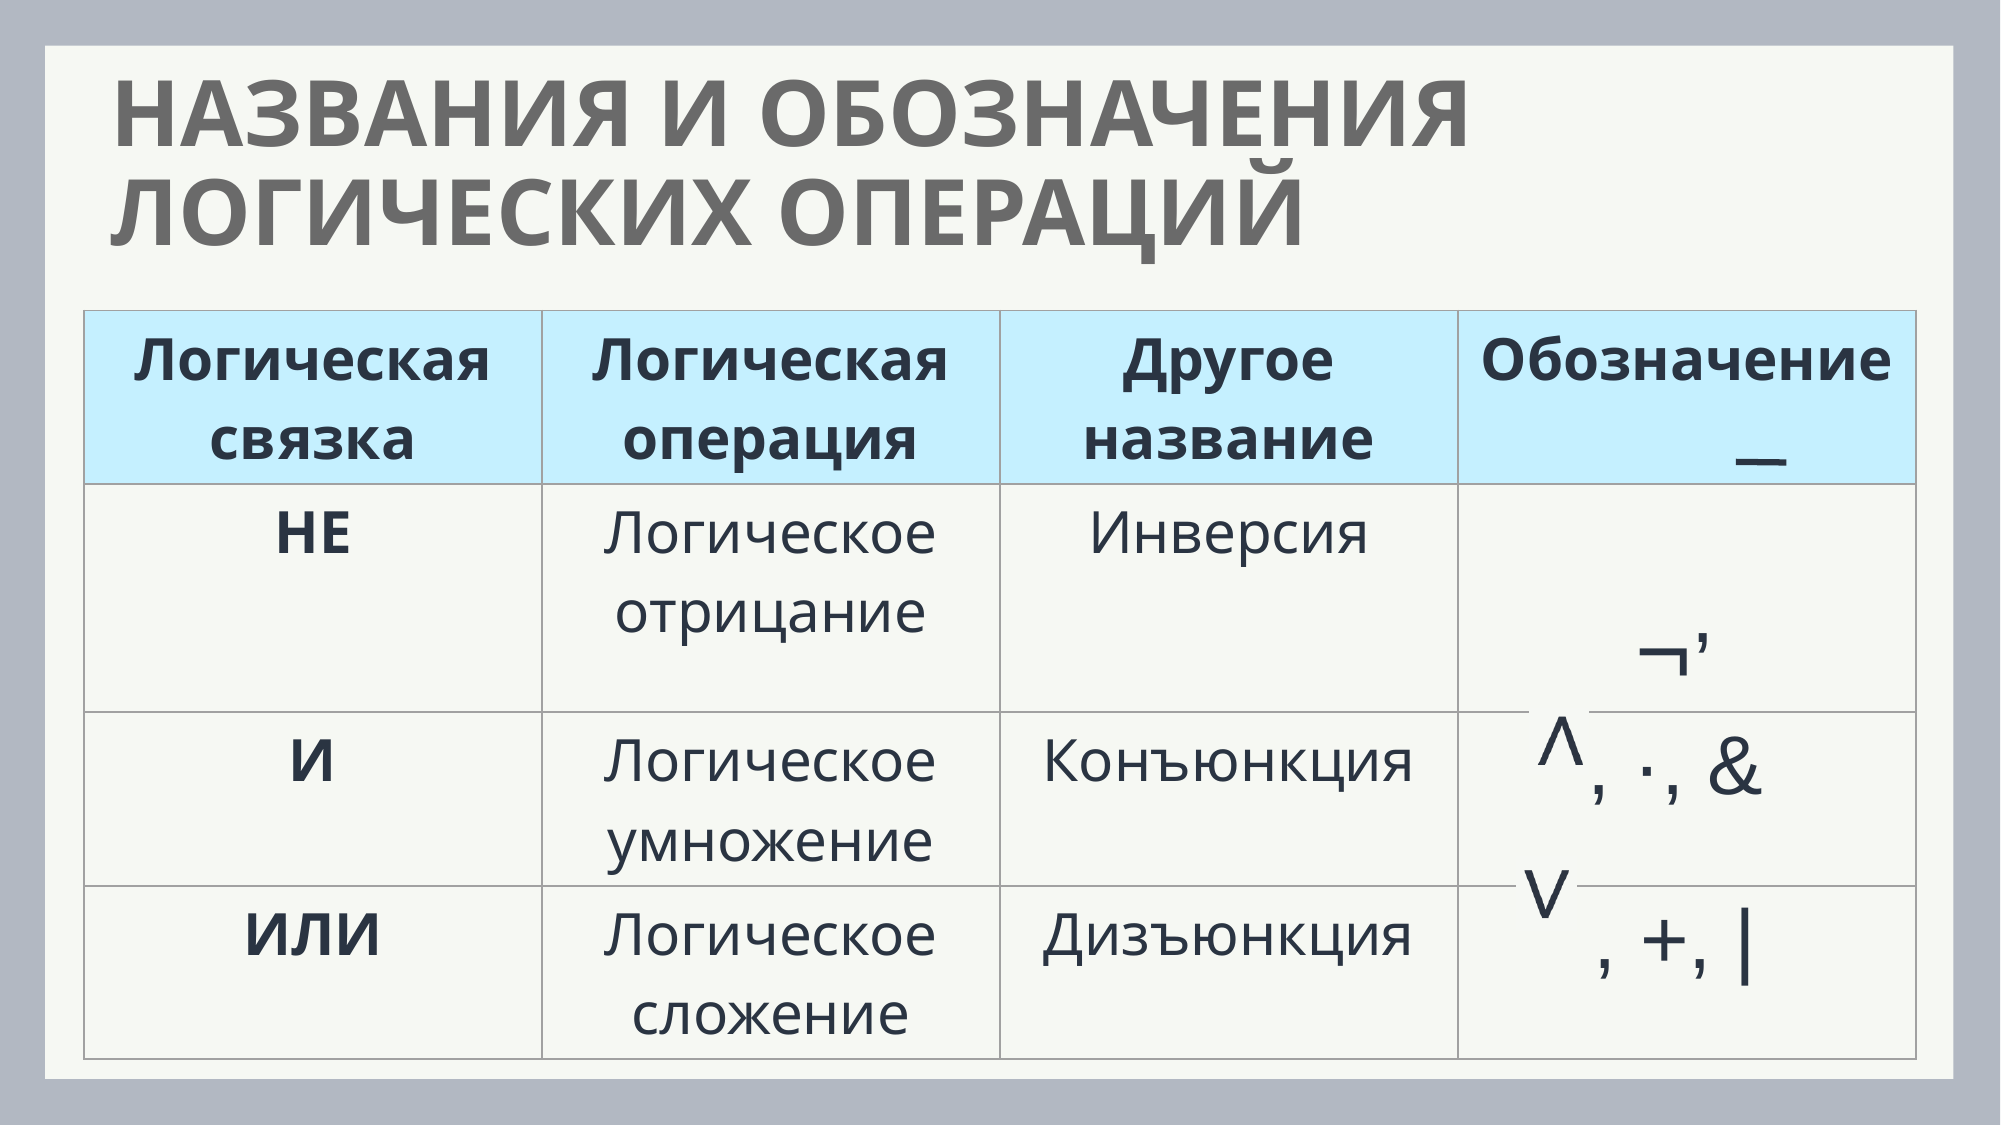

НАЗВАНИЯ И ОБОЗНАЧЕНИЯ ЛОГИЧЕСКИХ ОПЕРАЦИЙ
| Логическая связка | Логическая операция | Другое название | Обозначение |
| --- | --- | --- | --- |
| НЕ | Логическое отрицание | Инверсия | ¬, |
| И | Логическое умножение | Конъюнкция | , ·, & |
| ИЛИ | Логическое сложение | Дизъюнкция | , +, | |